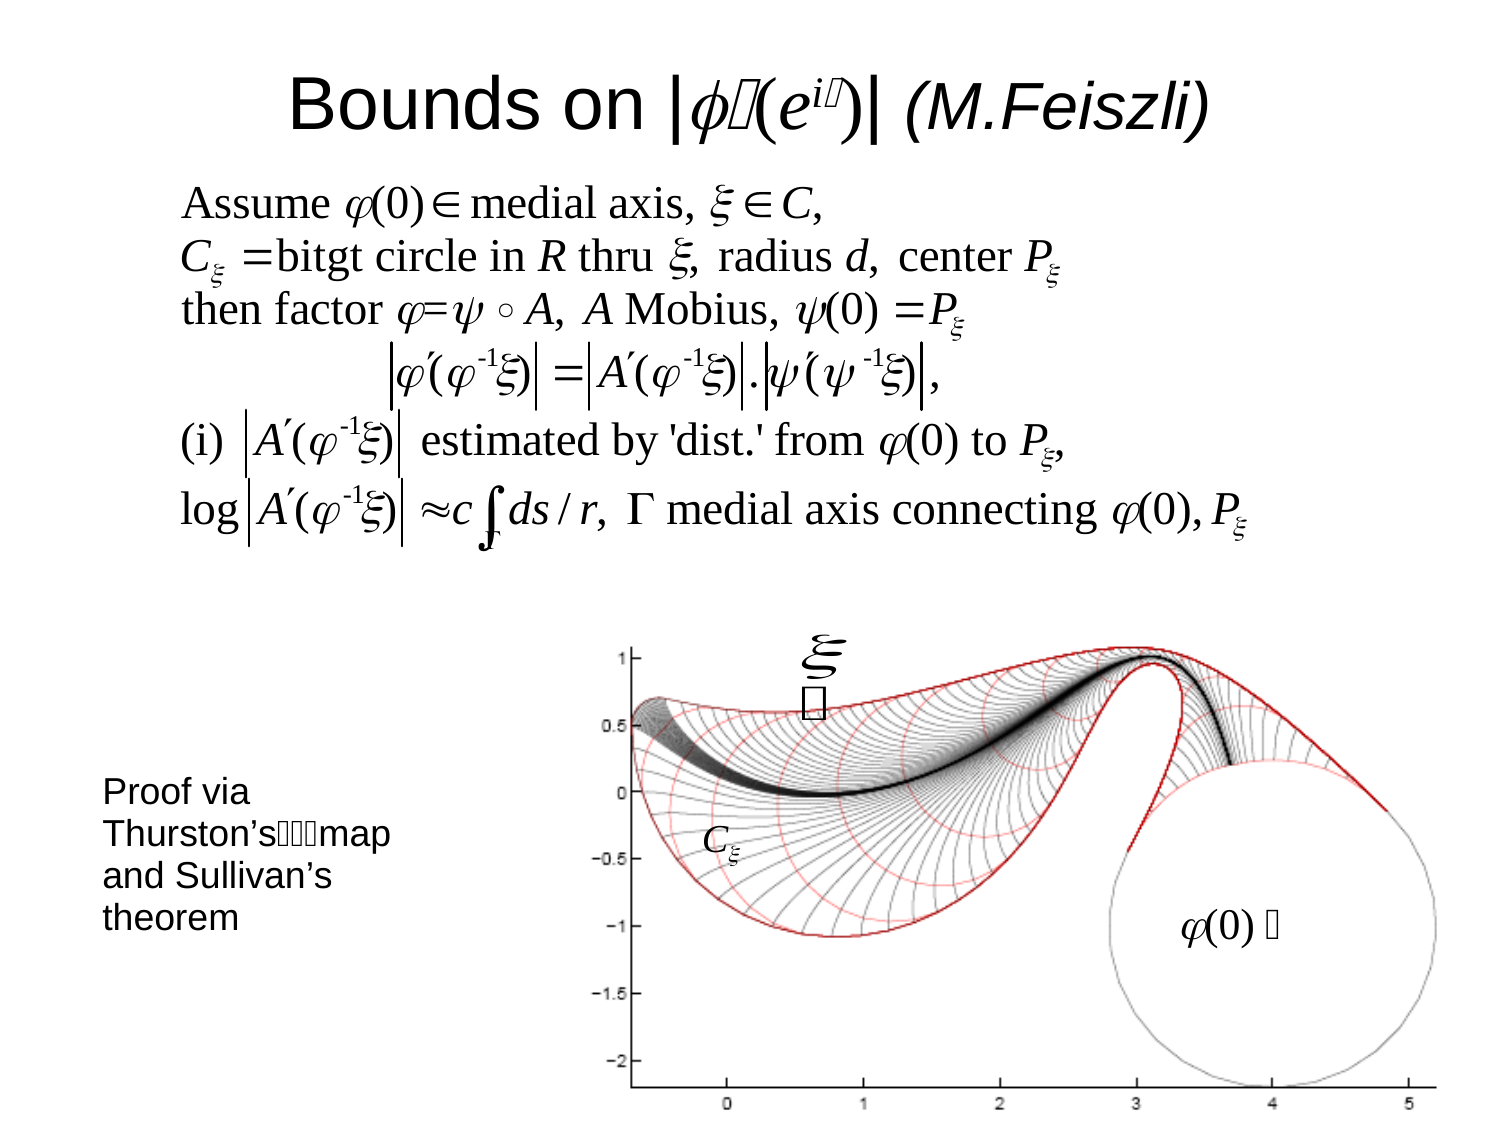

# Bounds on |(ei)| (M.Feiszli)
Proof via Thurston’smap and Sullivan’s theorem